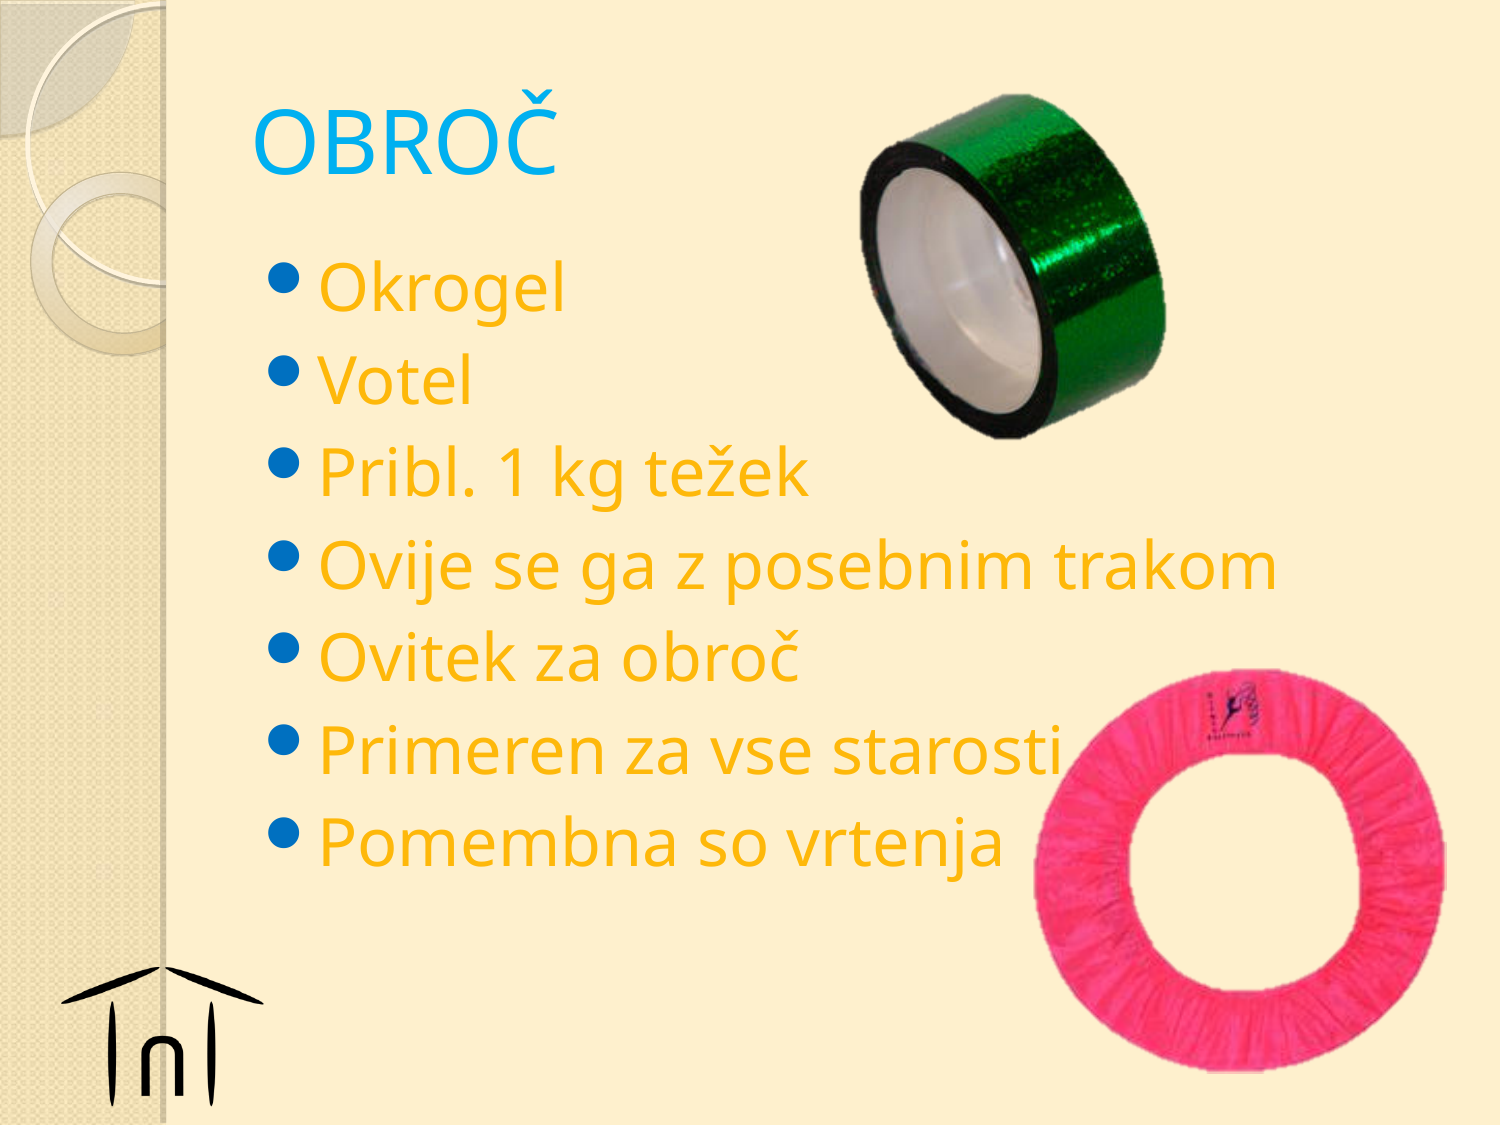

# OBROČ
Okrogel
Votel
Pribl. 1 kg težek
Ovije se ga z posebnim trakom
Ovitek za obroč
Primeren za vse starosti
Pomembna so vrtenja